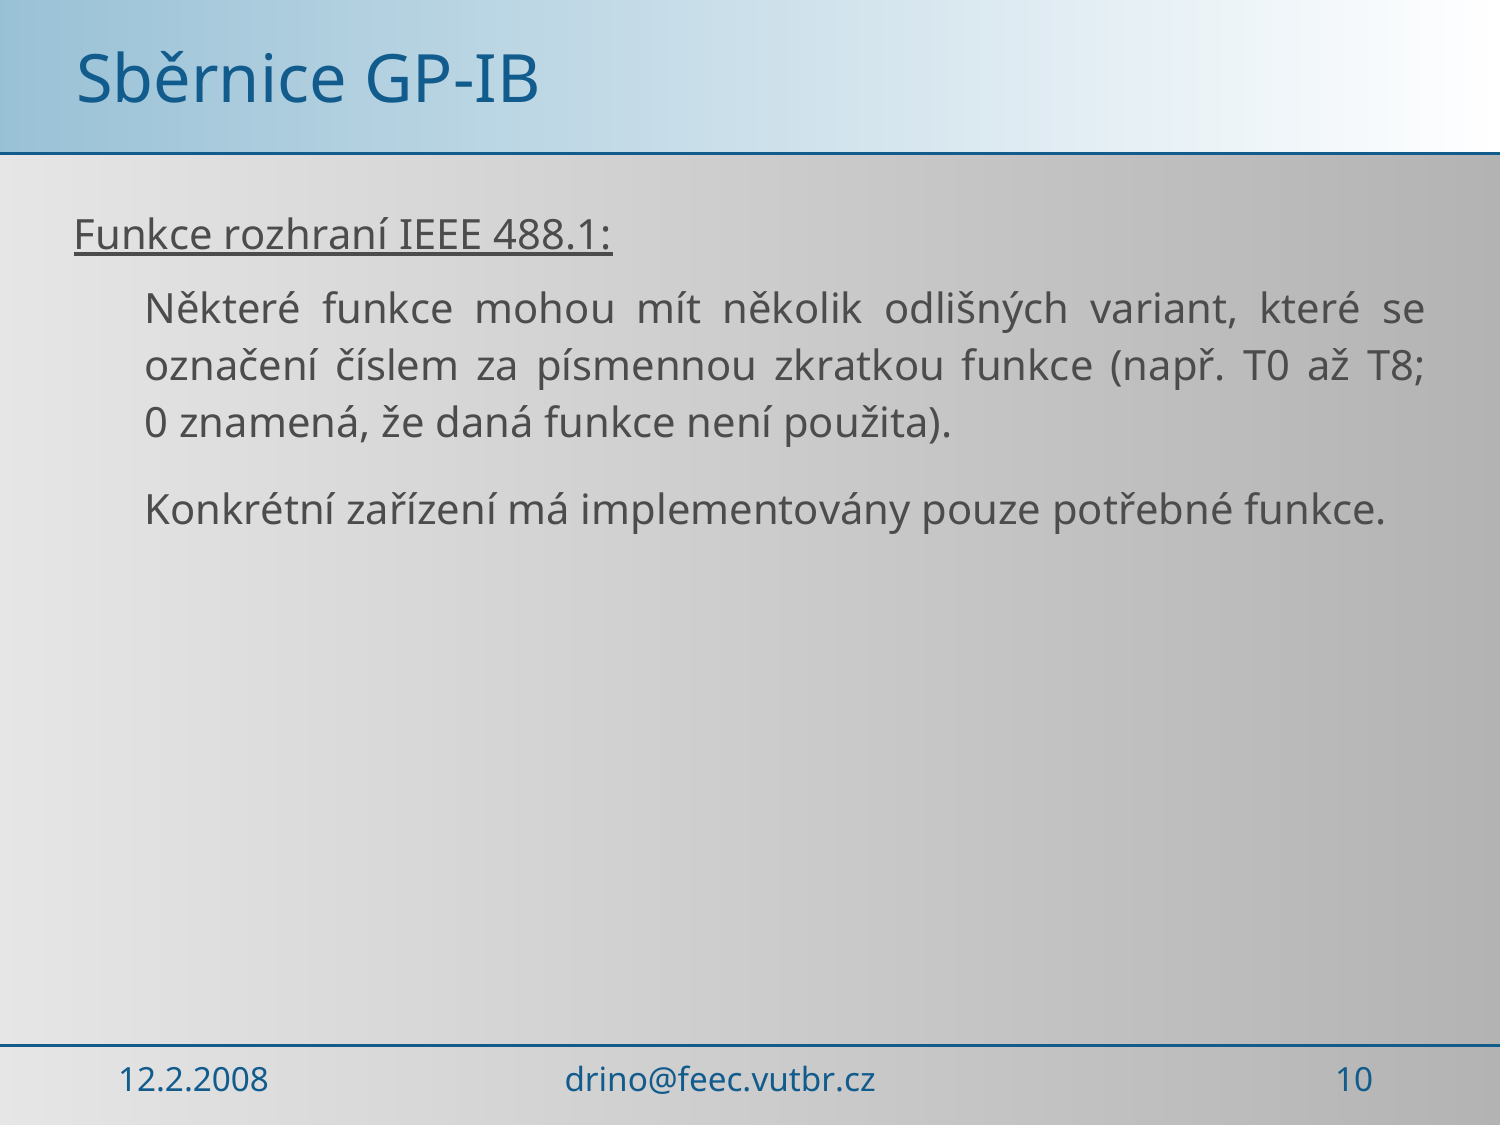

# Sběrnice GP-IB
Funkce rozhraní IEEE 488.1:
Některé funkce mohou mít několik odlišných variant, které se označení číslem za písmennou zkratkou funkce (např. T0 až T8; 0 znamená, že daná funkce není použita).
Konkrétní zařízení má implementovány pouze potřebné funkce.
12.2.2008
drino@feec.vutbr.cz